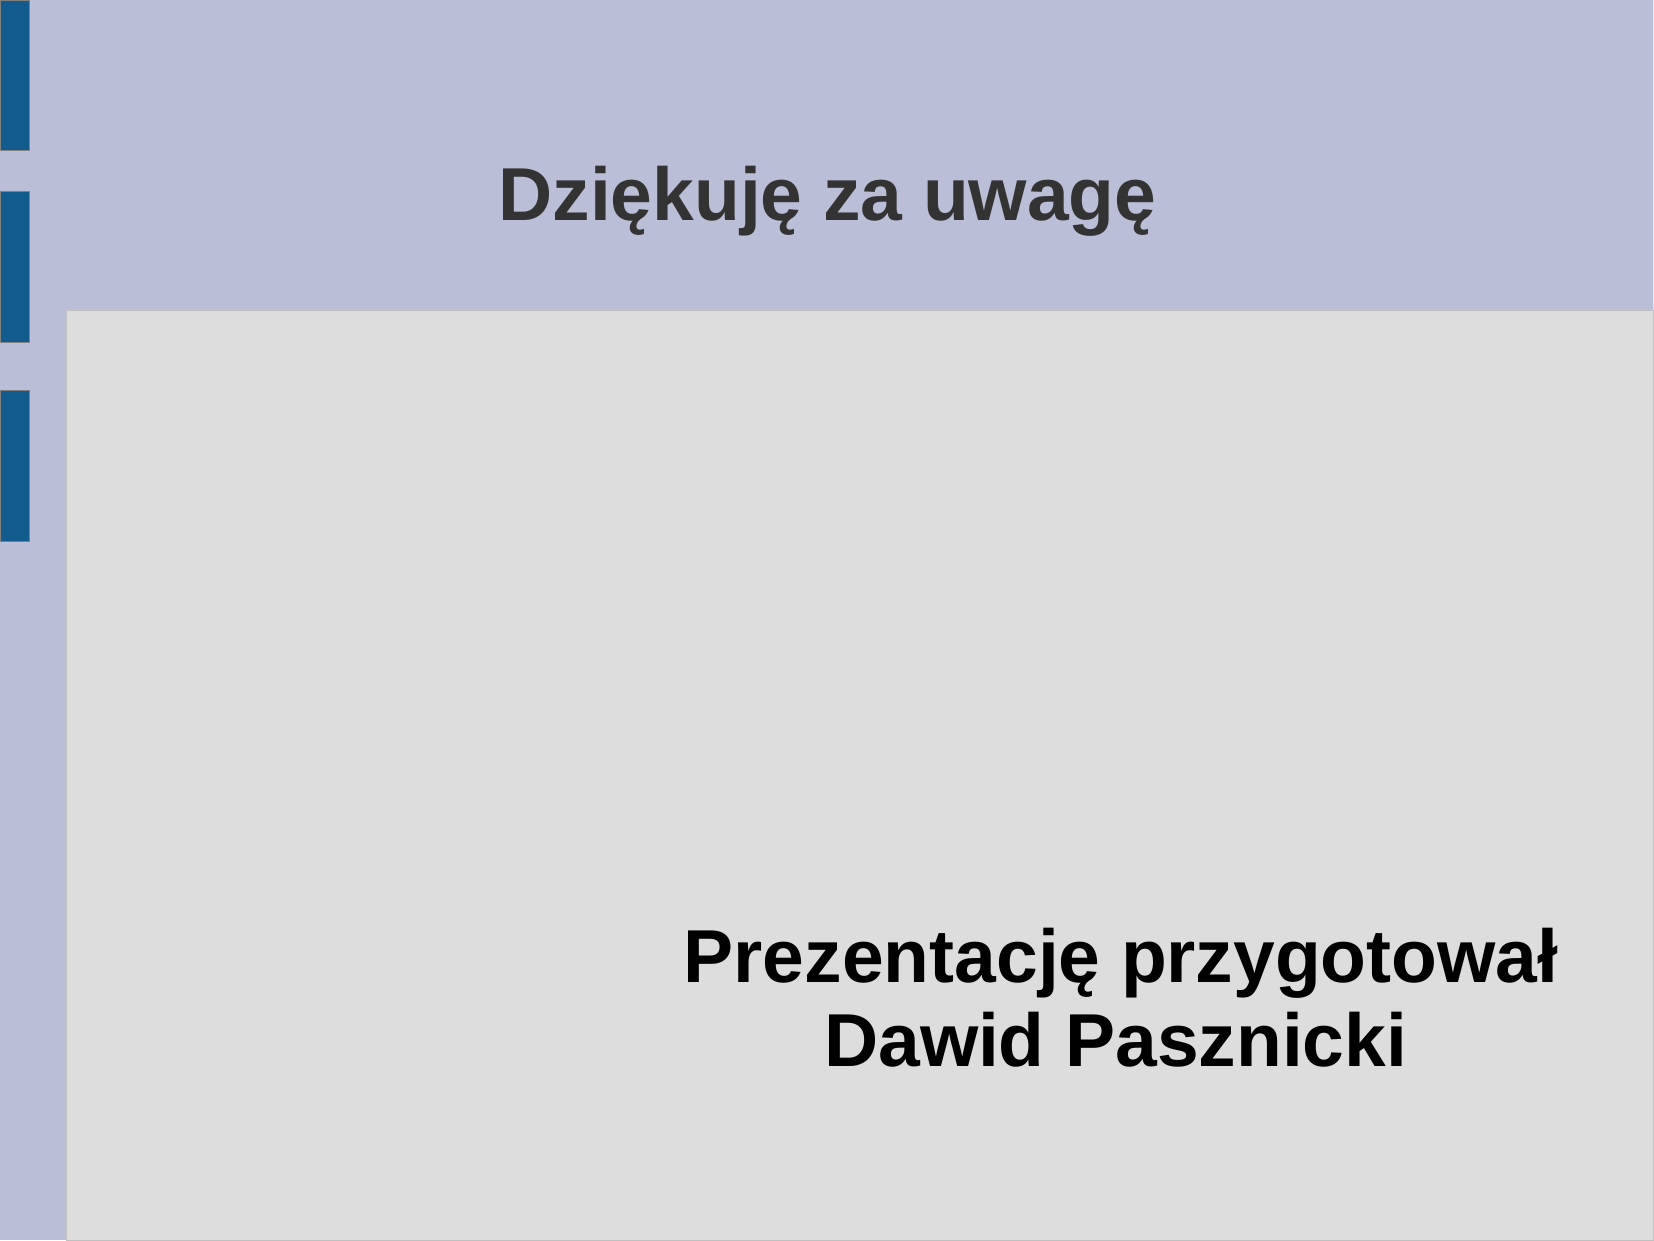

# Dziękuję za uwagę
 Prezentację przygotował Dawid Pasznicki